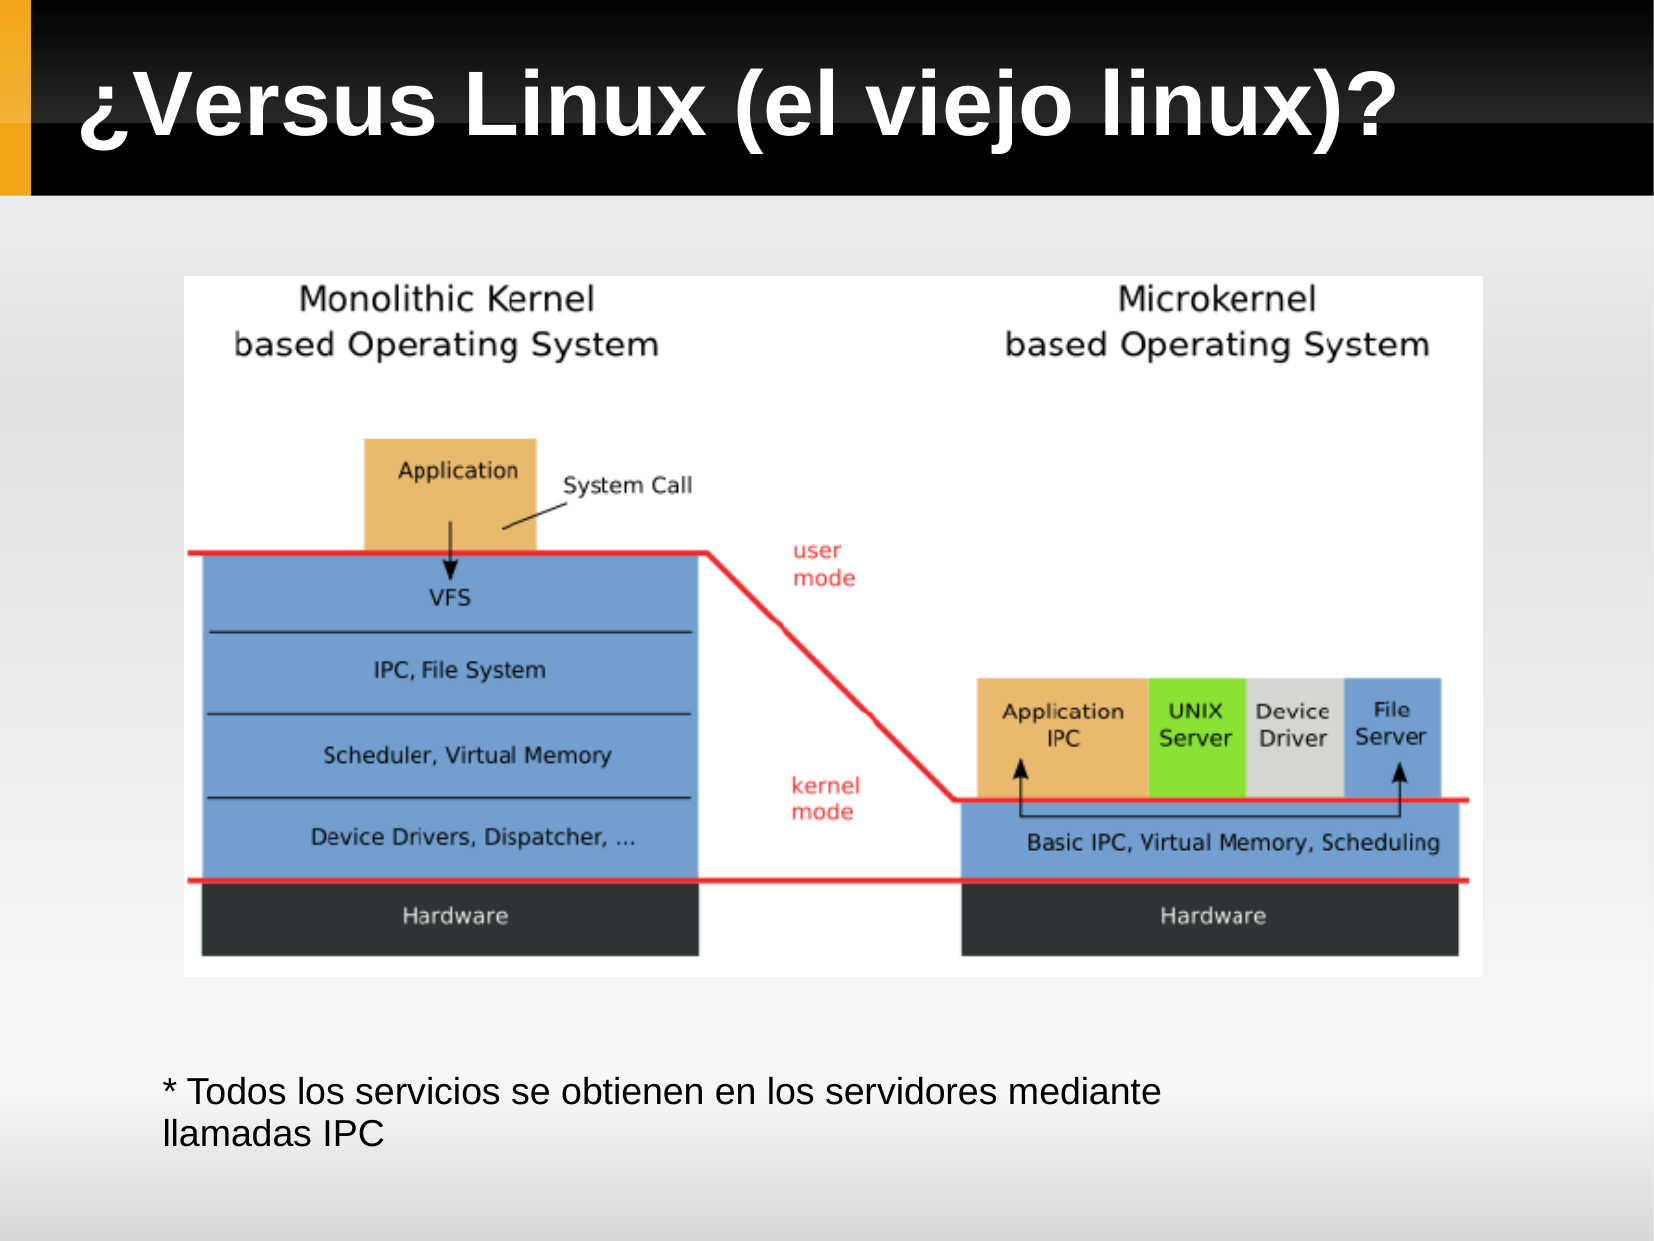

# ¿Versus Linux (el viejo linux)?
* Todos los servicios se obtienen en los servidores mediante llamadas IPC